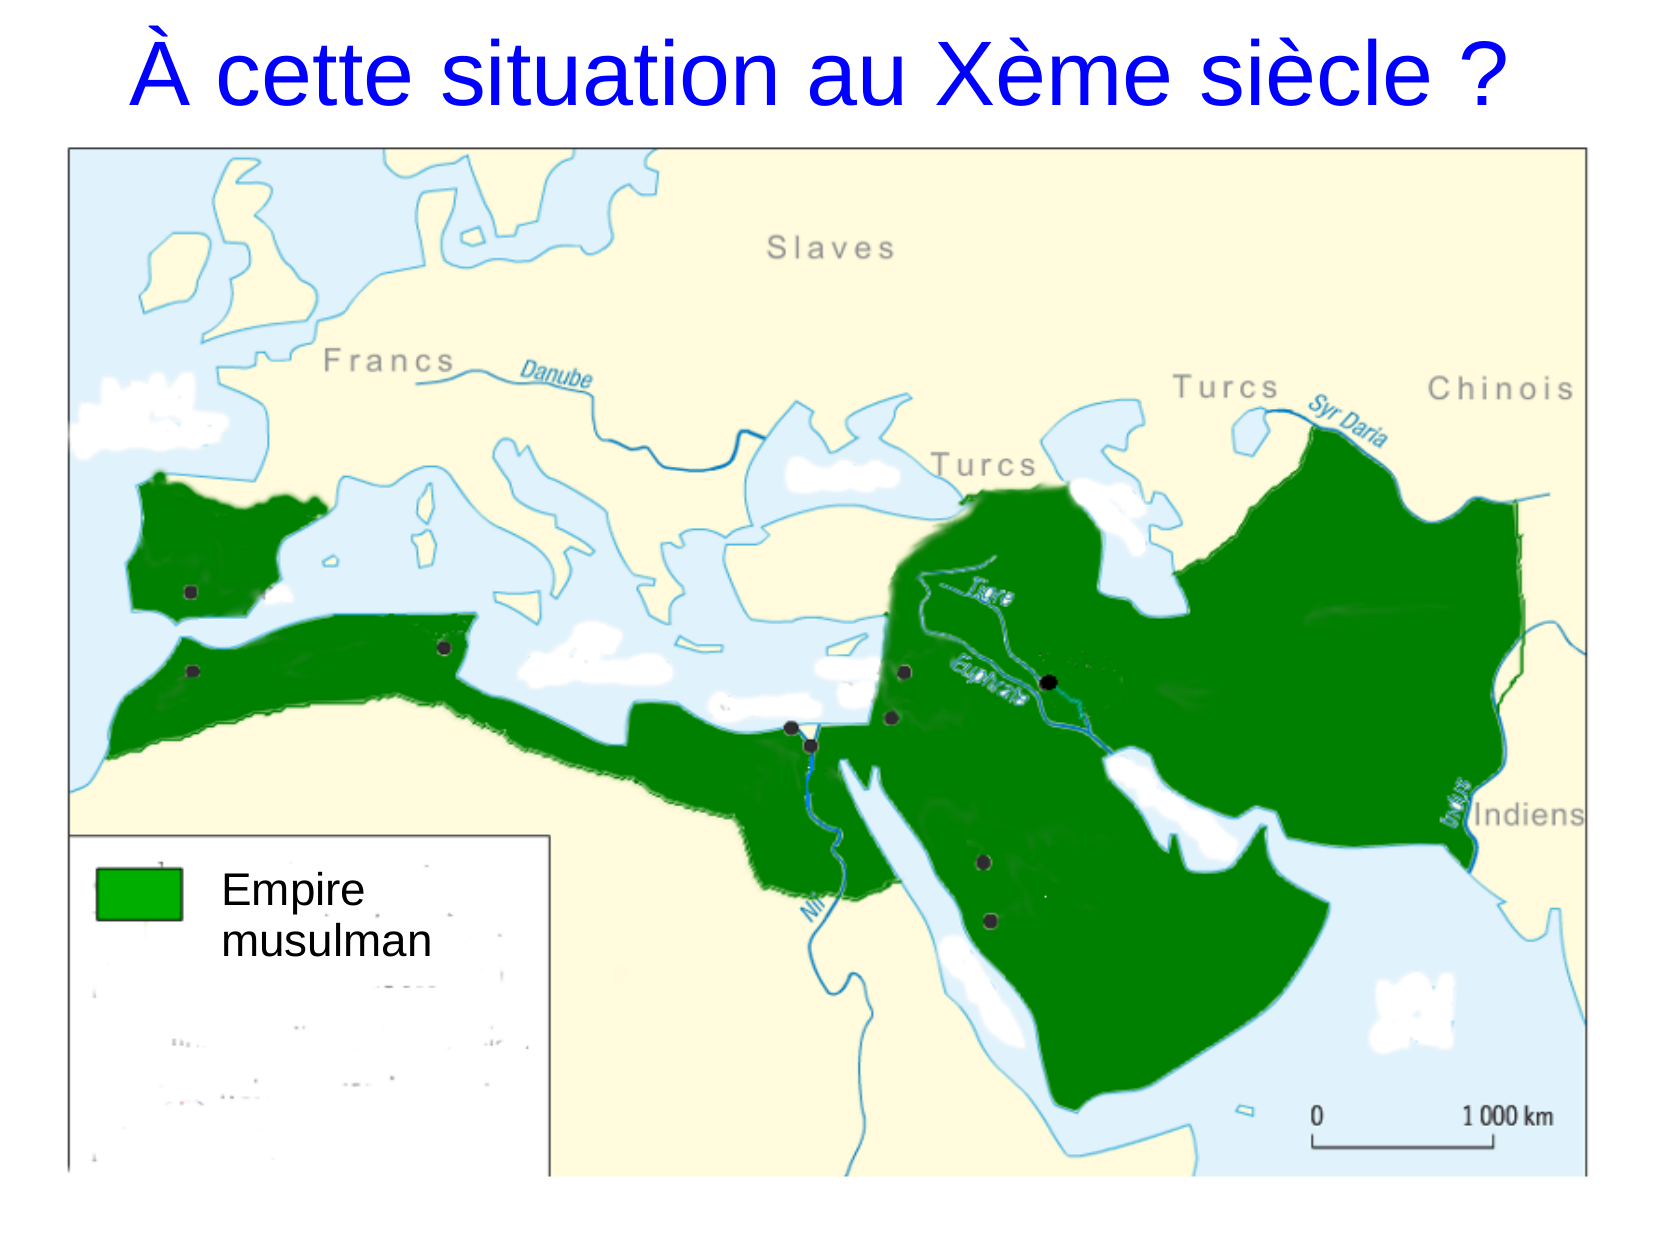

# À cette situation au Xème siècle ?
Empire musulman